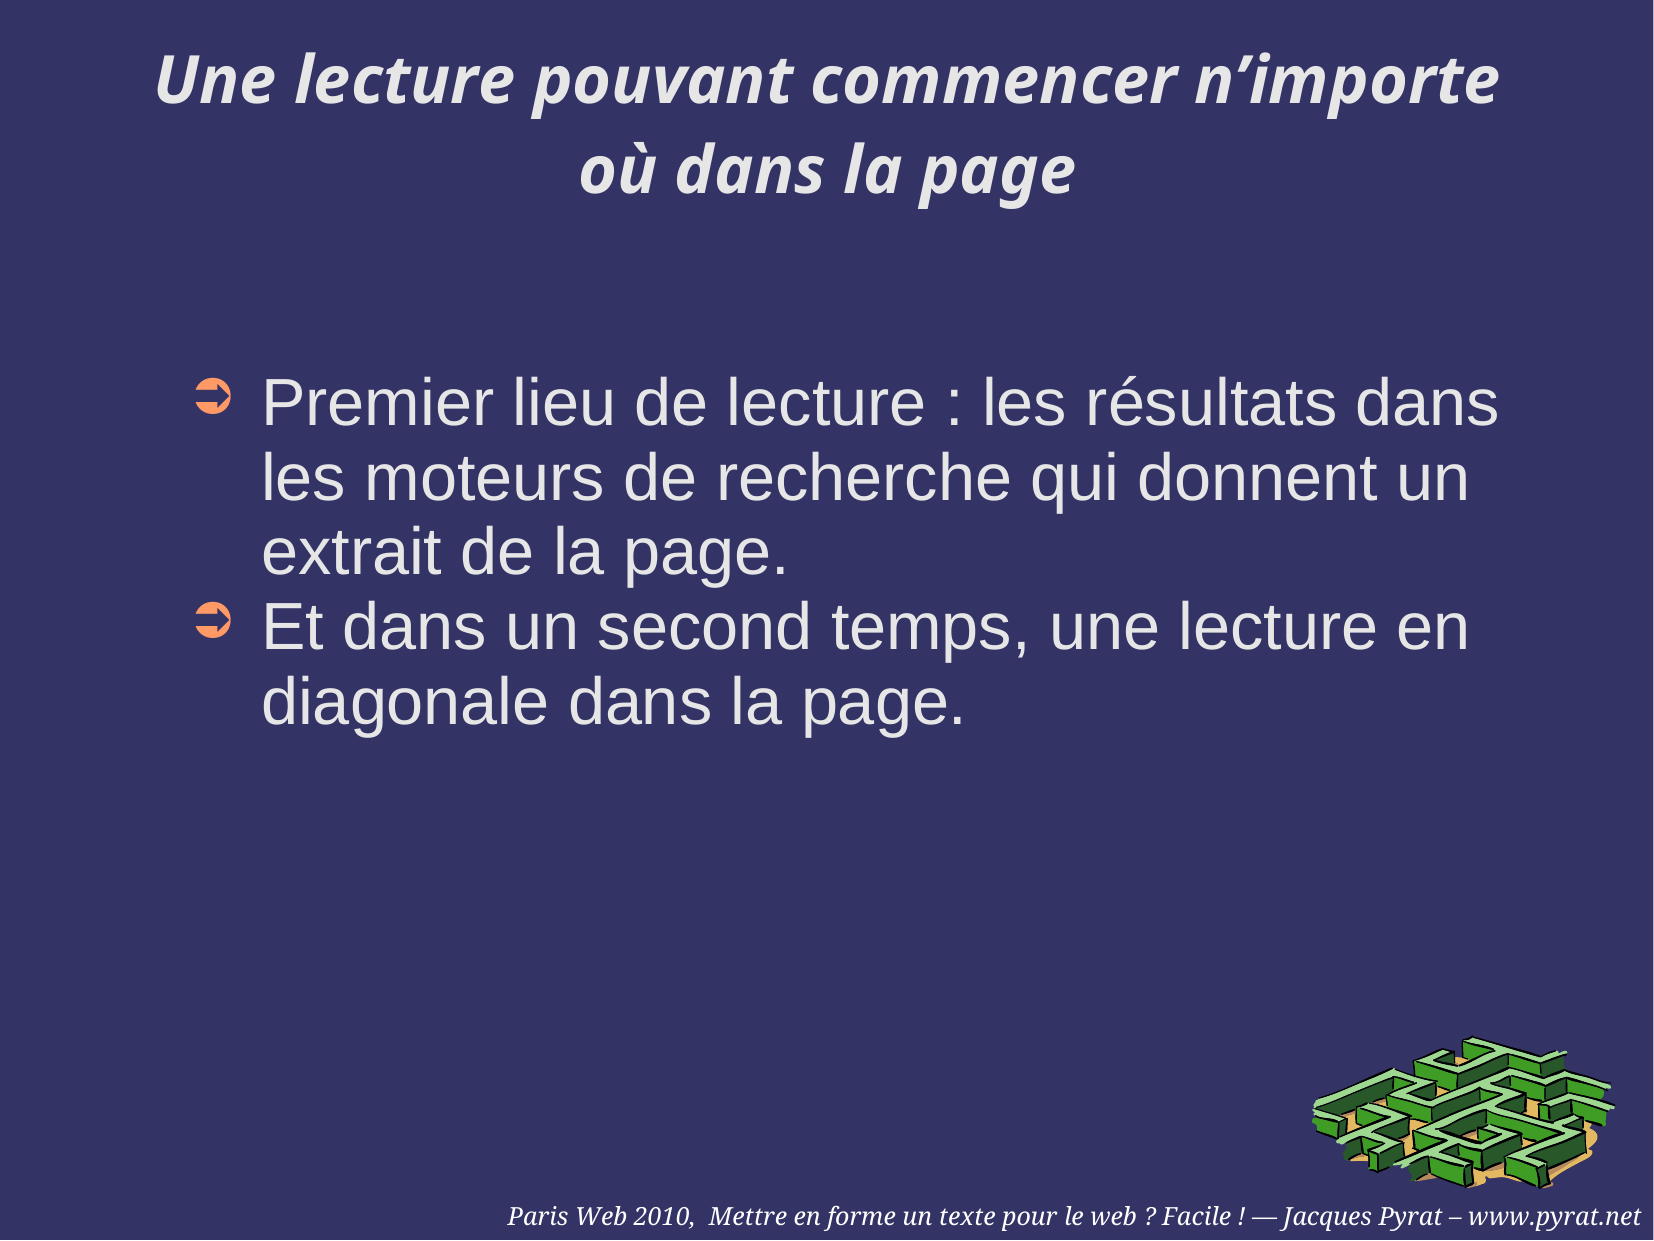

# Une lecture pouvant commencer n’importe où dans la page
Premier lieu de lecture : les résultats dans les moteurs de recherche qui donnent un extrait de la page.
Et dans un second temps, une lecture en diagonale dans la page.